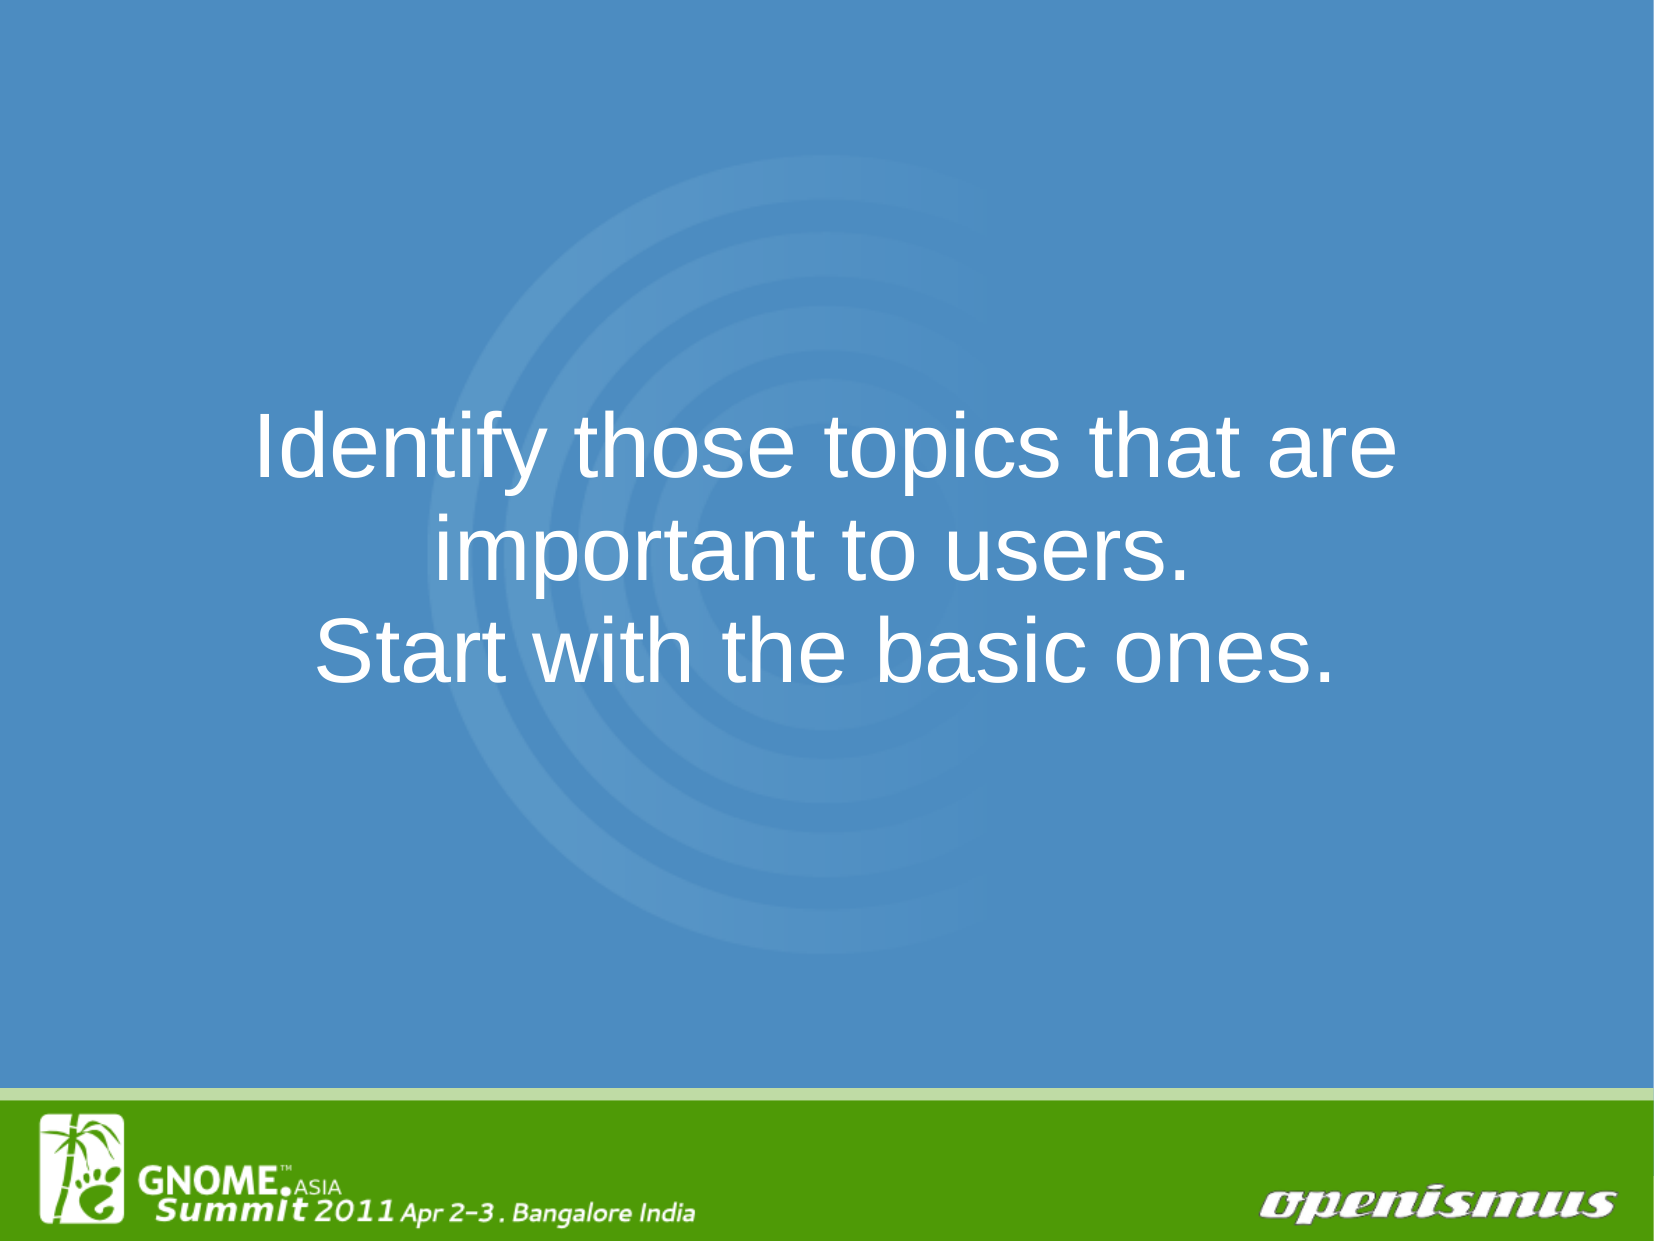

# Identify those topics that are important to users. Start with the basic ones.